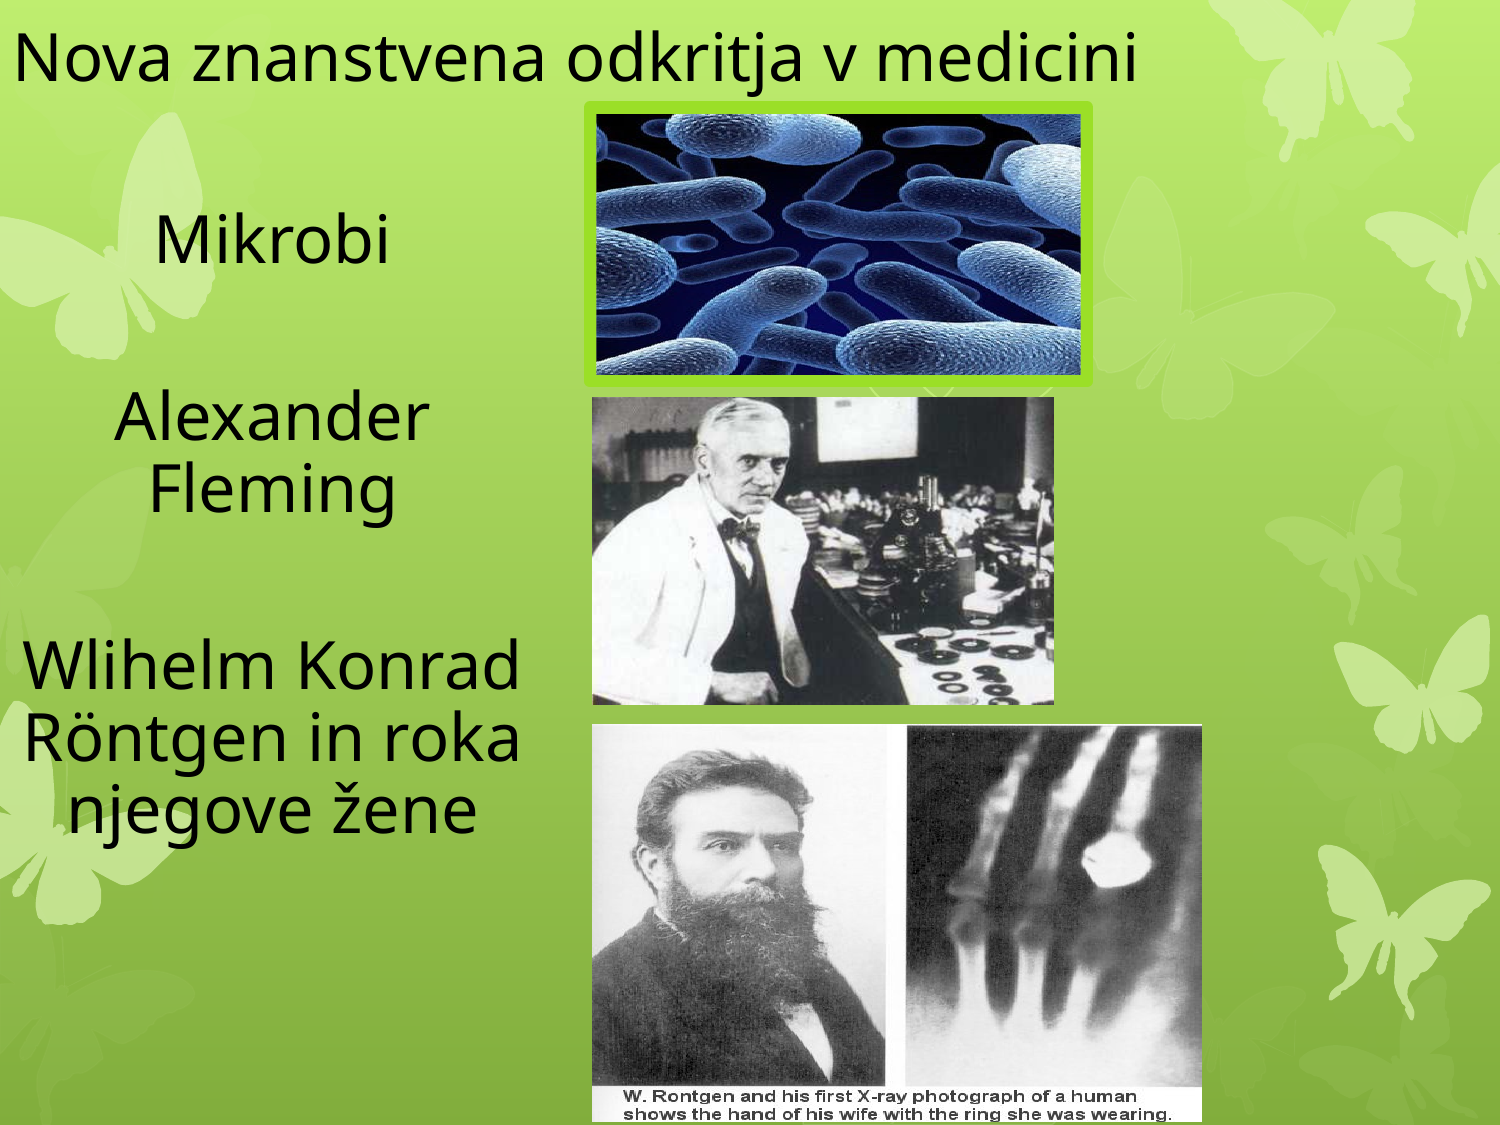

# Nova znanstvena odkritja v medicini
Mikrobi
Alexander Fleming
Wlihelm Konrad Röntgen in roka njegove žene